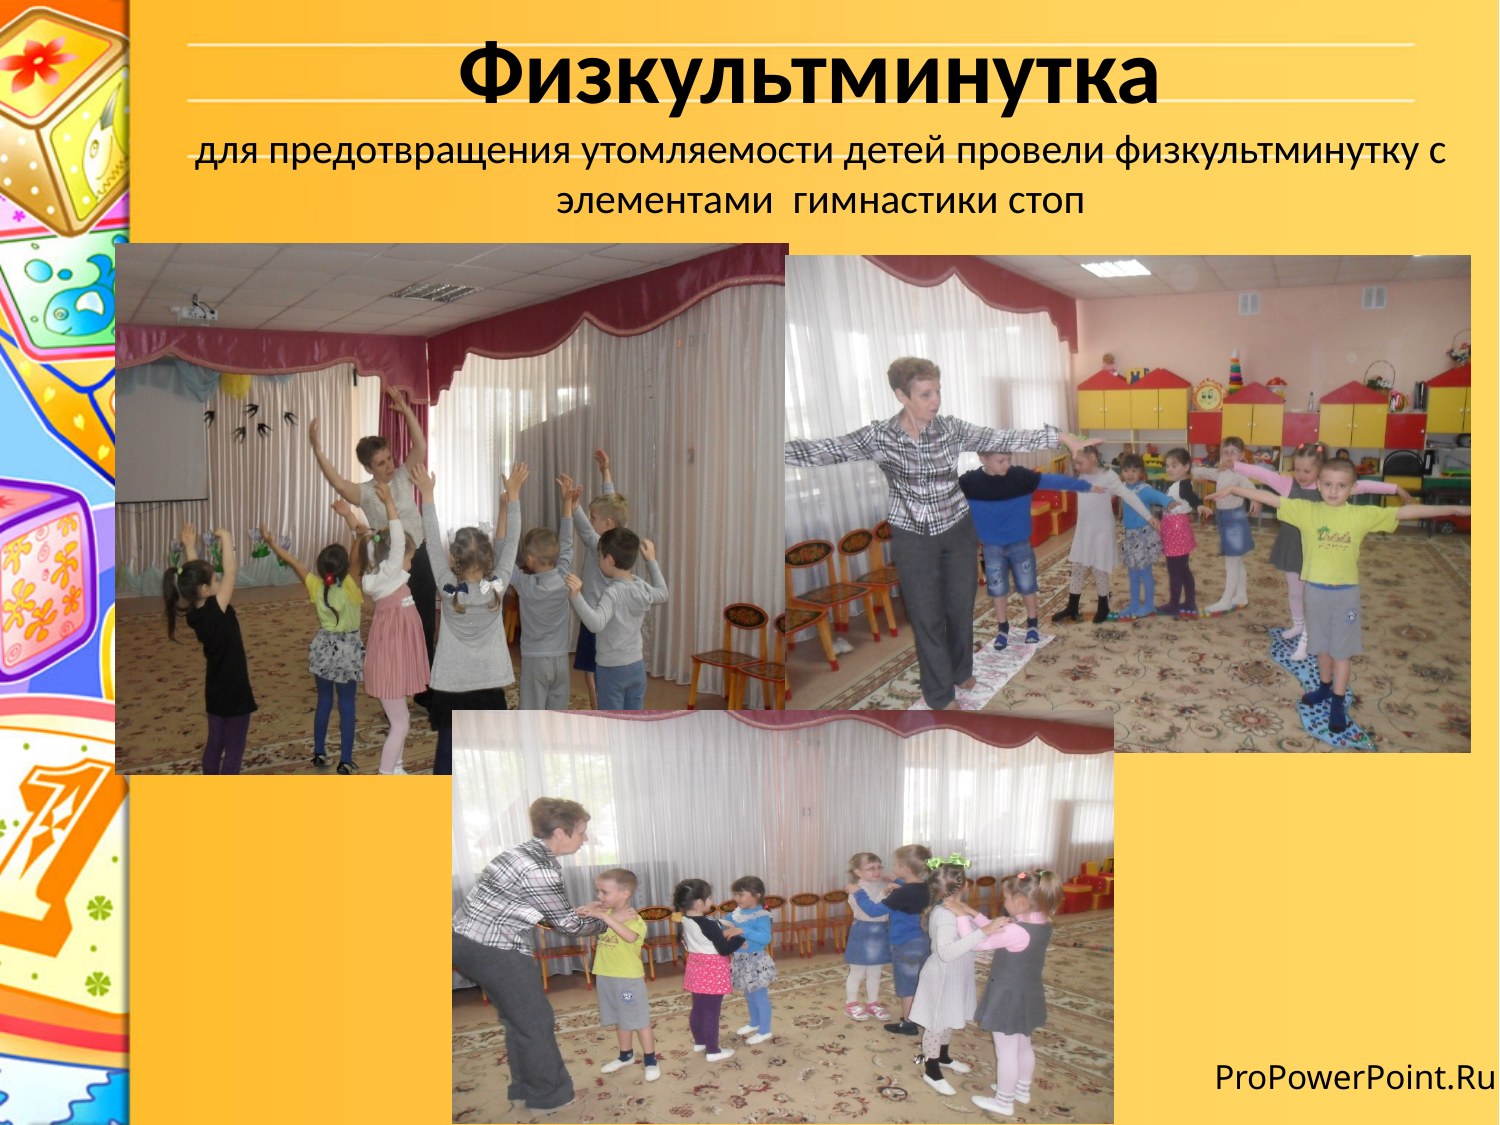

# Физкультминутка для предотвращения утомляемости детей провели физкультминутку с элементами гимнастики стоп